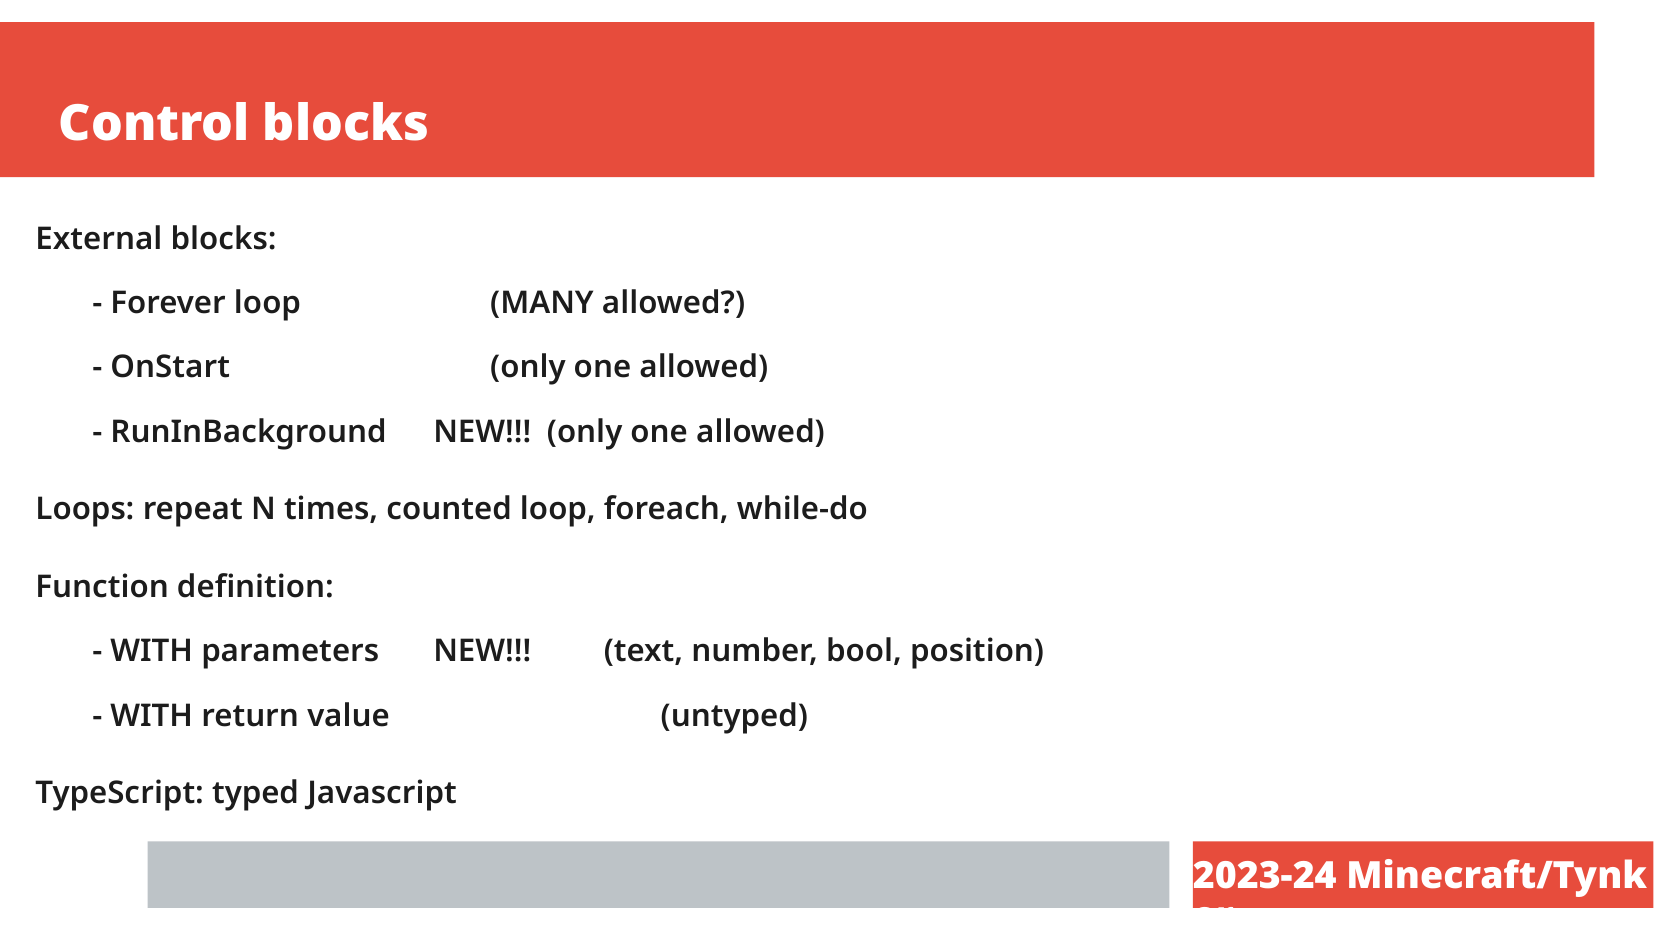

# Control blocks
External blocks:
	- Forever loop 						 	 	 	(MANY allowed?)
	- OnStart 						 	 	 	(only one allowed)
	- RunInBackground		NEW!!! 	(only one allowed)
Loops: repeat N times, counted loop, foreach, while-do
Function definition:
	- WITH parameters			NEW!!!	 	(text, number, bool, position)
	- WITH return value 	 	 	 		(untyped)
TypeScript: typed Javascript
2023-24 Minecraft/Tynker